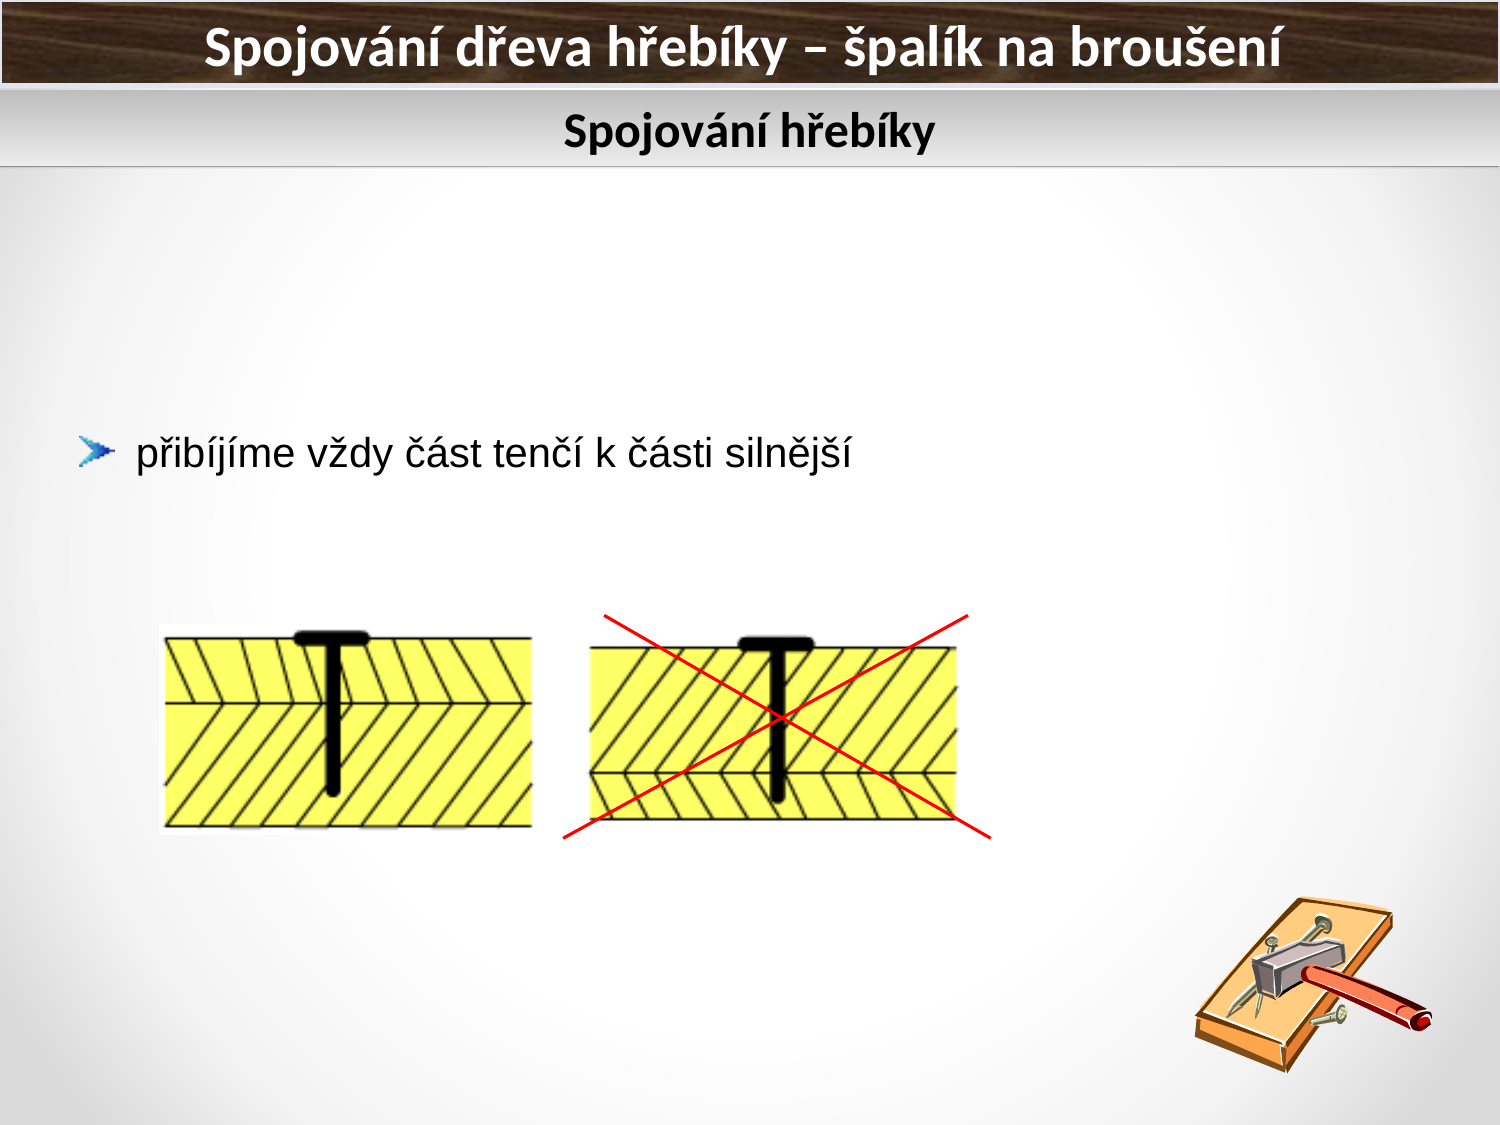

Spojování dřeva hřebíky – špalík na broušení
Spojování hřebíky
přibíjíme vždy část tenčí k části silnější